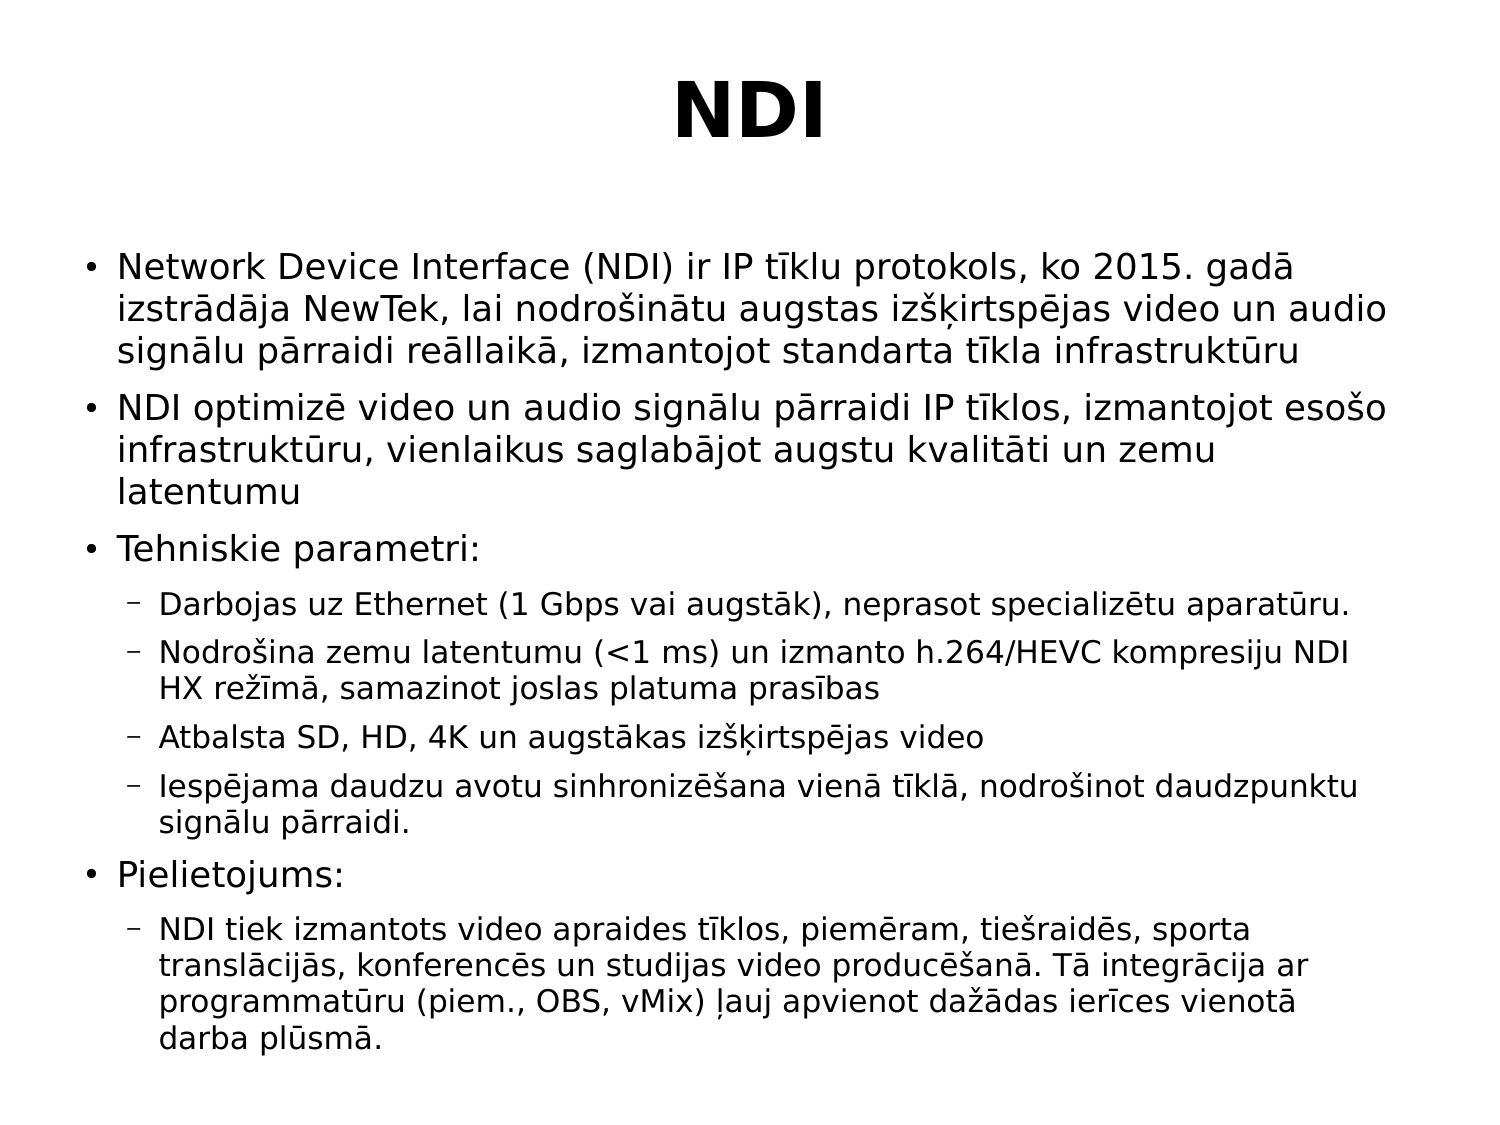

# NDI
Network Device Interface (NDI) ir IP tīklu protokols, ko 2015. gadā izstrādāja NewTek, lai nodrošinātu augstas izšķirtspējas video un audio signālu pārraidi reāllaikā, izmantojot standarta tīkla infrastruktūru
NDI optimizē video un audio signālu pārraidi IP tīklos, izmantojot esošo infrastruktūru, vienlaikus saglabājot augstu kvalitāti un zemu latentumu
Tehniskie parametri:
Darbojas uz Ethernet (1 Gbps vai augstāk), neprasot specializētu aparatūru.
Nodrošina zemu latentumu (<1 ms) un izmanto h.264/HEVC kompresiju NDI HX režīmā, samazinot joslas platuma prasības
Atbalsta SD, HD, 4K un augstākas izšķirtspējas video
Iespējama daudzu avotu sinhronizēšana vienā tīklā, nodrošinot daudzpunktu signālu pārraidi.
Pielietojums:
NDI tiek izmantots video apraides tīklos, piemēram, tiešraidēs, sporta translācijās, konferencēs un studijas video producēšanā. Tā integrācija ar programmatūru (piem., OBS, vMix) ļauj apvienot dažādas ierīces vienotā darba plūsmā.